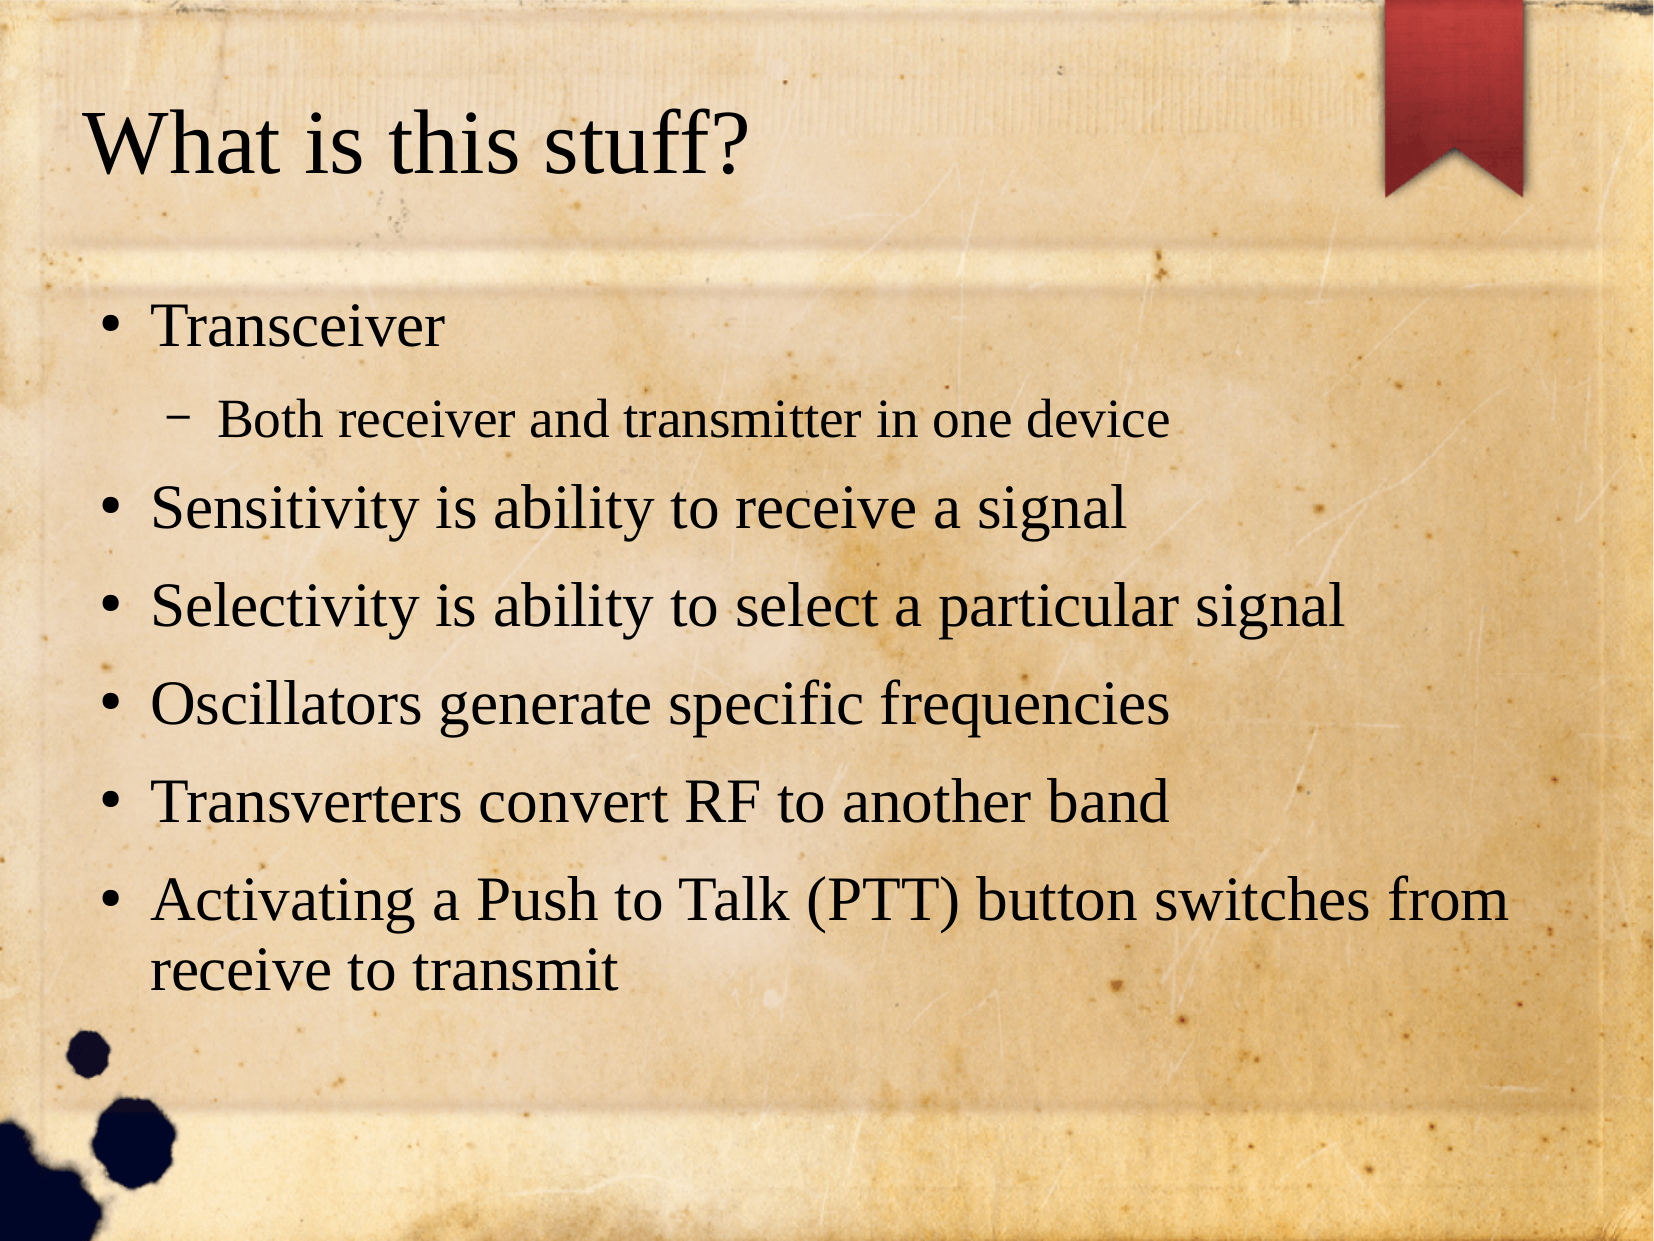

# What is this stuff?
Transceiver
Both receiver and transmitter in one device
Sensitivity is ability to receive a signal
Selectivity is ability to select a particular signal
Oscillators generate specific frequencies
Transverters convert RF to another band
Activating a Push to Talk (PTT) button switches from receive to transmit